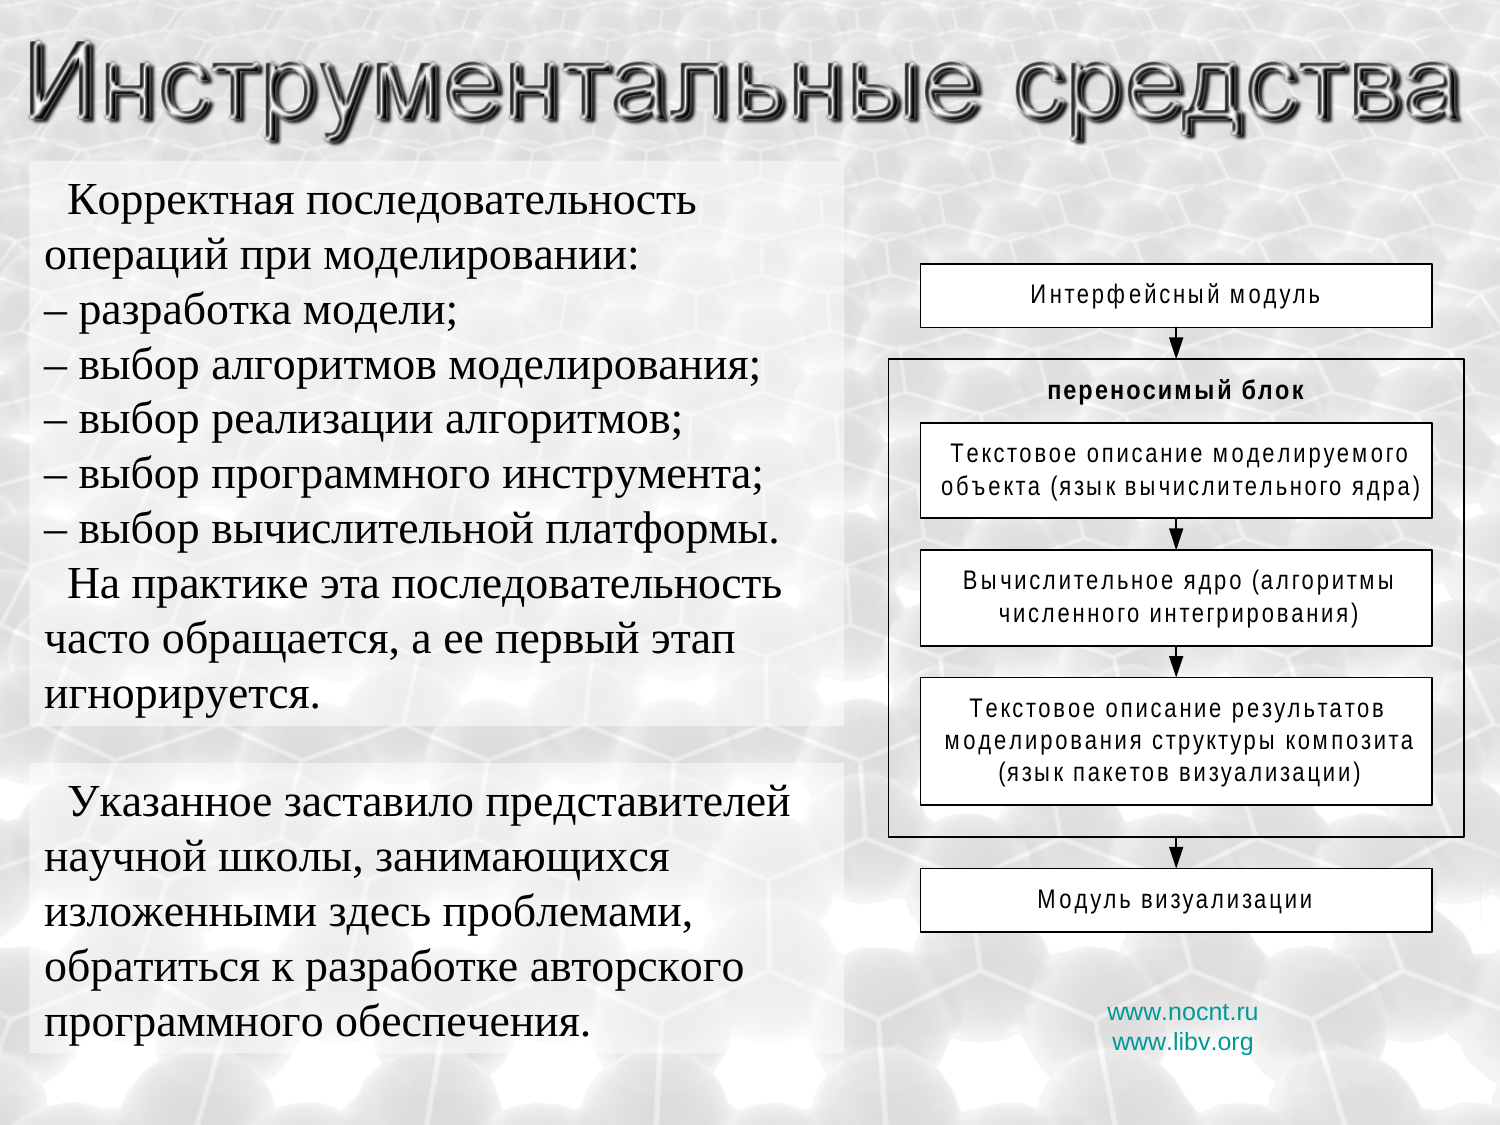

Корректная последовательность операций при моделировании:
– разработка модели;
– выбор алгоритмов моделирования;
– выбор реализации алгоритмов;
– выбор программного инструмента;
– выбор вычислительной платформы.
 На практике эта последовательность часто обращается, а ее первый этап игнорируется.
 Указанное заставило представителей научной школы, занимающихся изложенными здесь проблемами, обратиться к разработке авторского программного обеспечения.
www.nocnt.ru
www.libv.org